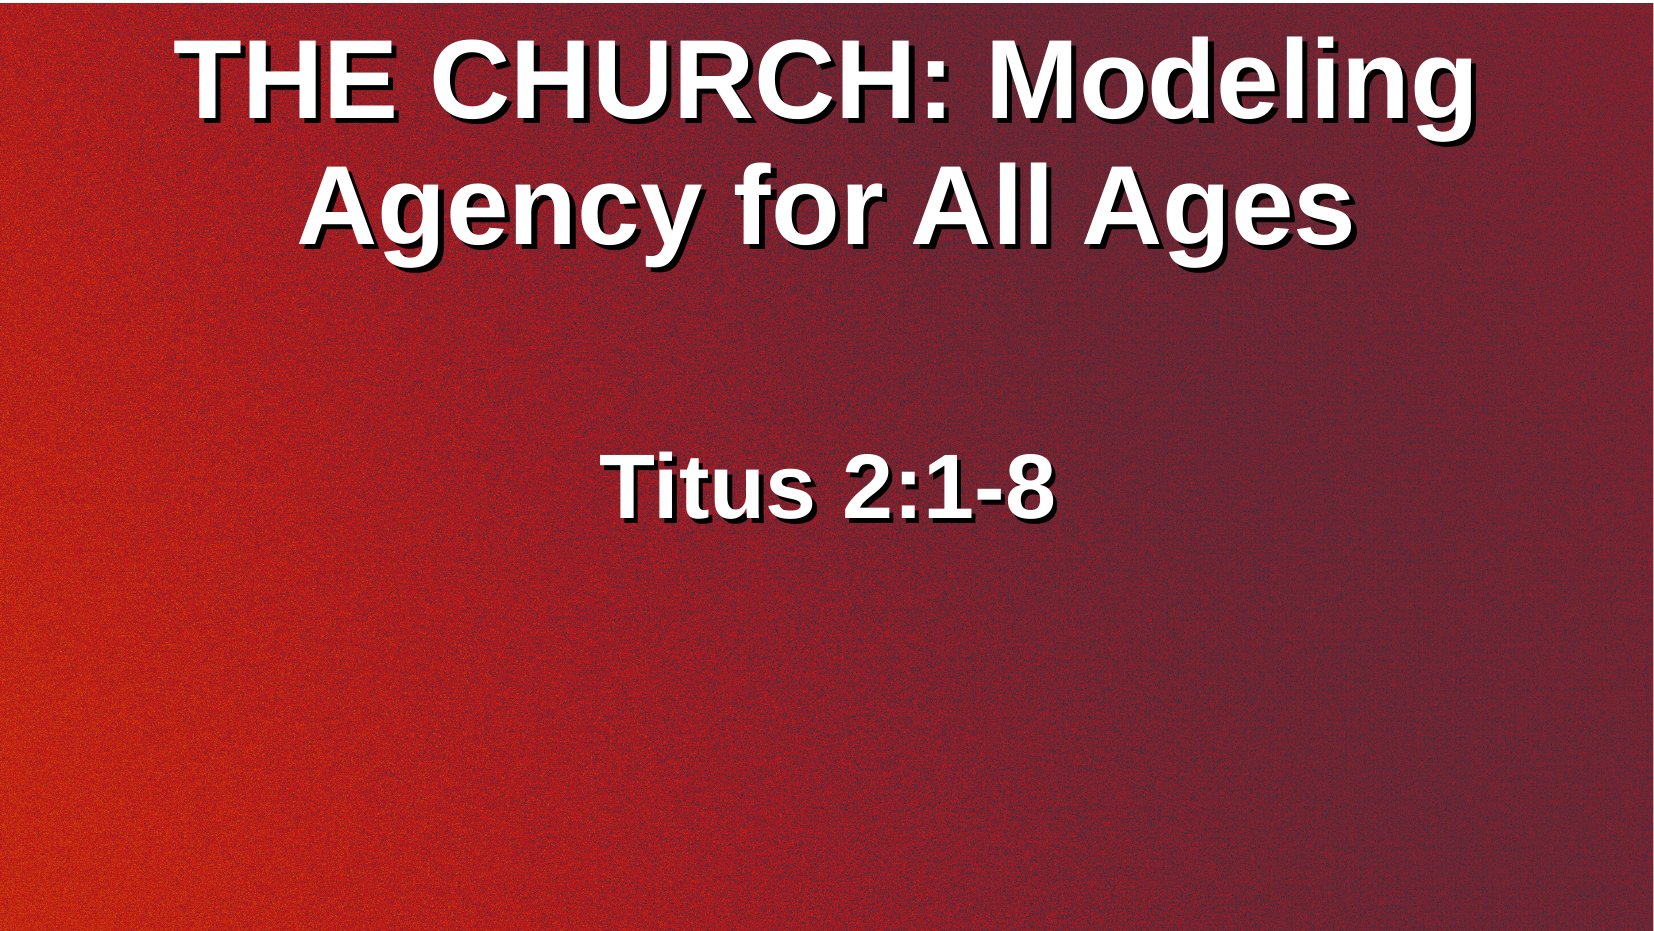

# THE CHURCH: Modeling Agency for All Ages
Titus 2:1-8